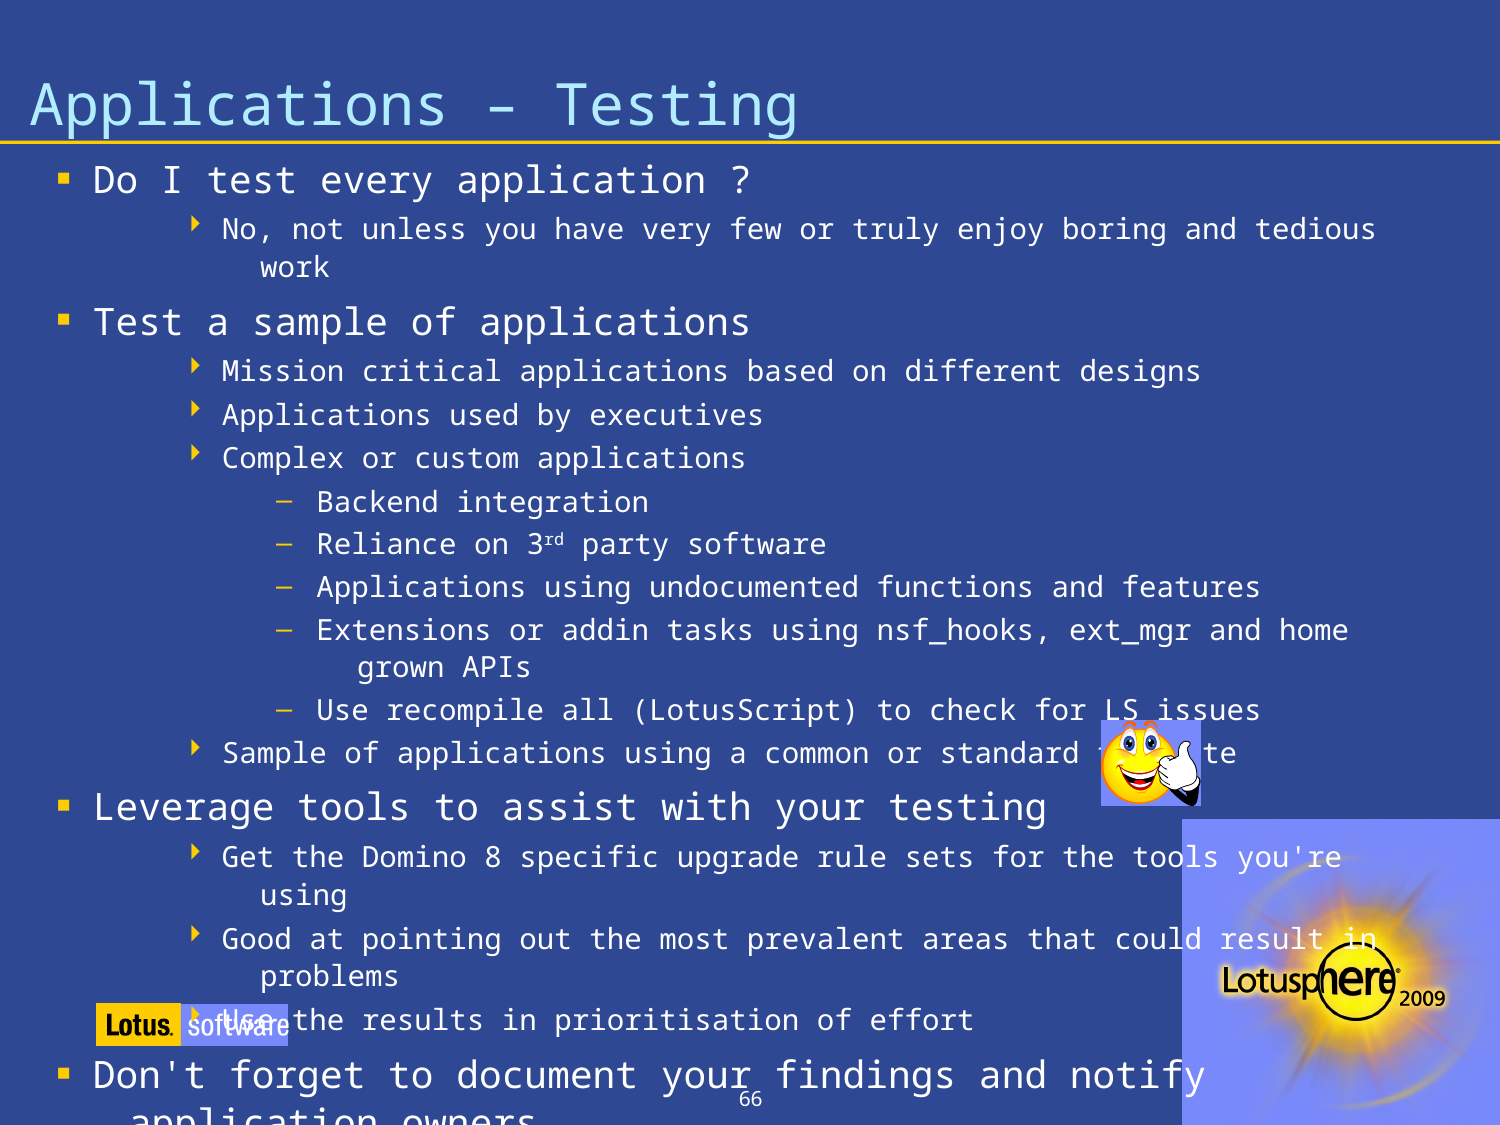

# Applications – Testing
Do I test every application ?
No, not unless you have very few or truly enjoy boring and tedious work
Test a sample of applications
Mission critical applications based on different designs
Applications used by executives
Complex or custom applications
Backend integration
Reliance on 3rd party software
Applications using undocumented functions and features
Extensions or addin tasks using nsf_hooks, ext_mgr and home grown APIs
Use recompile all (LotusScript) to check for LS issues
Sample of applications using a common or standard template
Leverage tools to assist with your testing
Get the Domino 8 specific upgrade rule sets for the tools you're using
Good at pointing out the most prevalent areas that could result in problems
Use the results in prioritisation of effort
Don't forget to document your findings and notify application owners
66